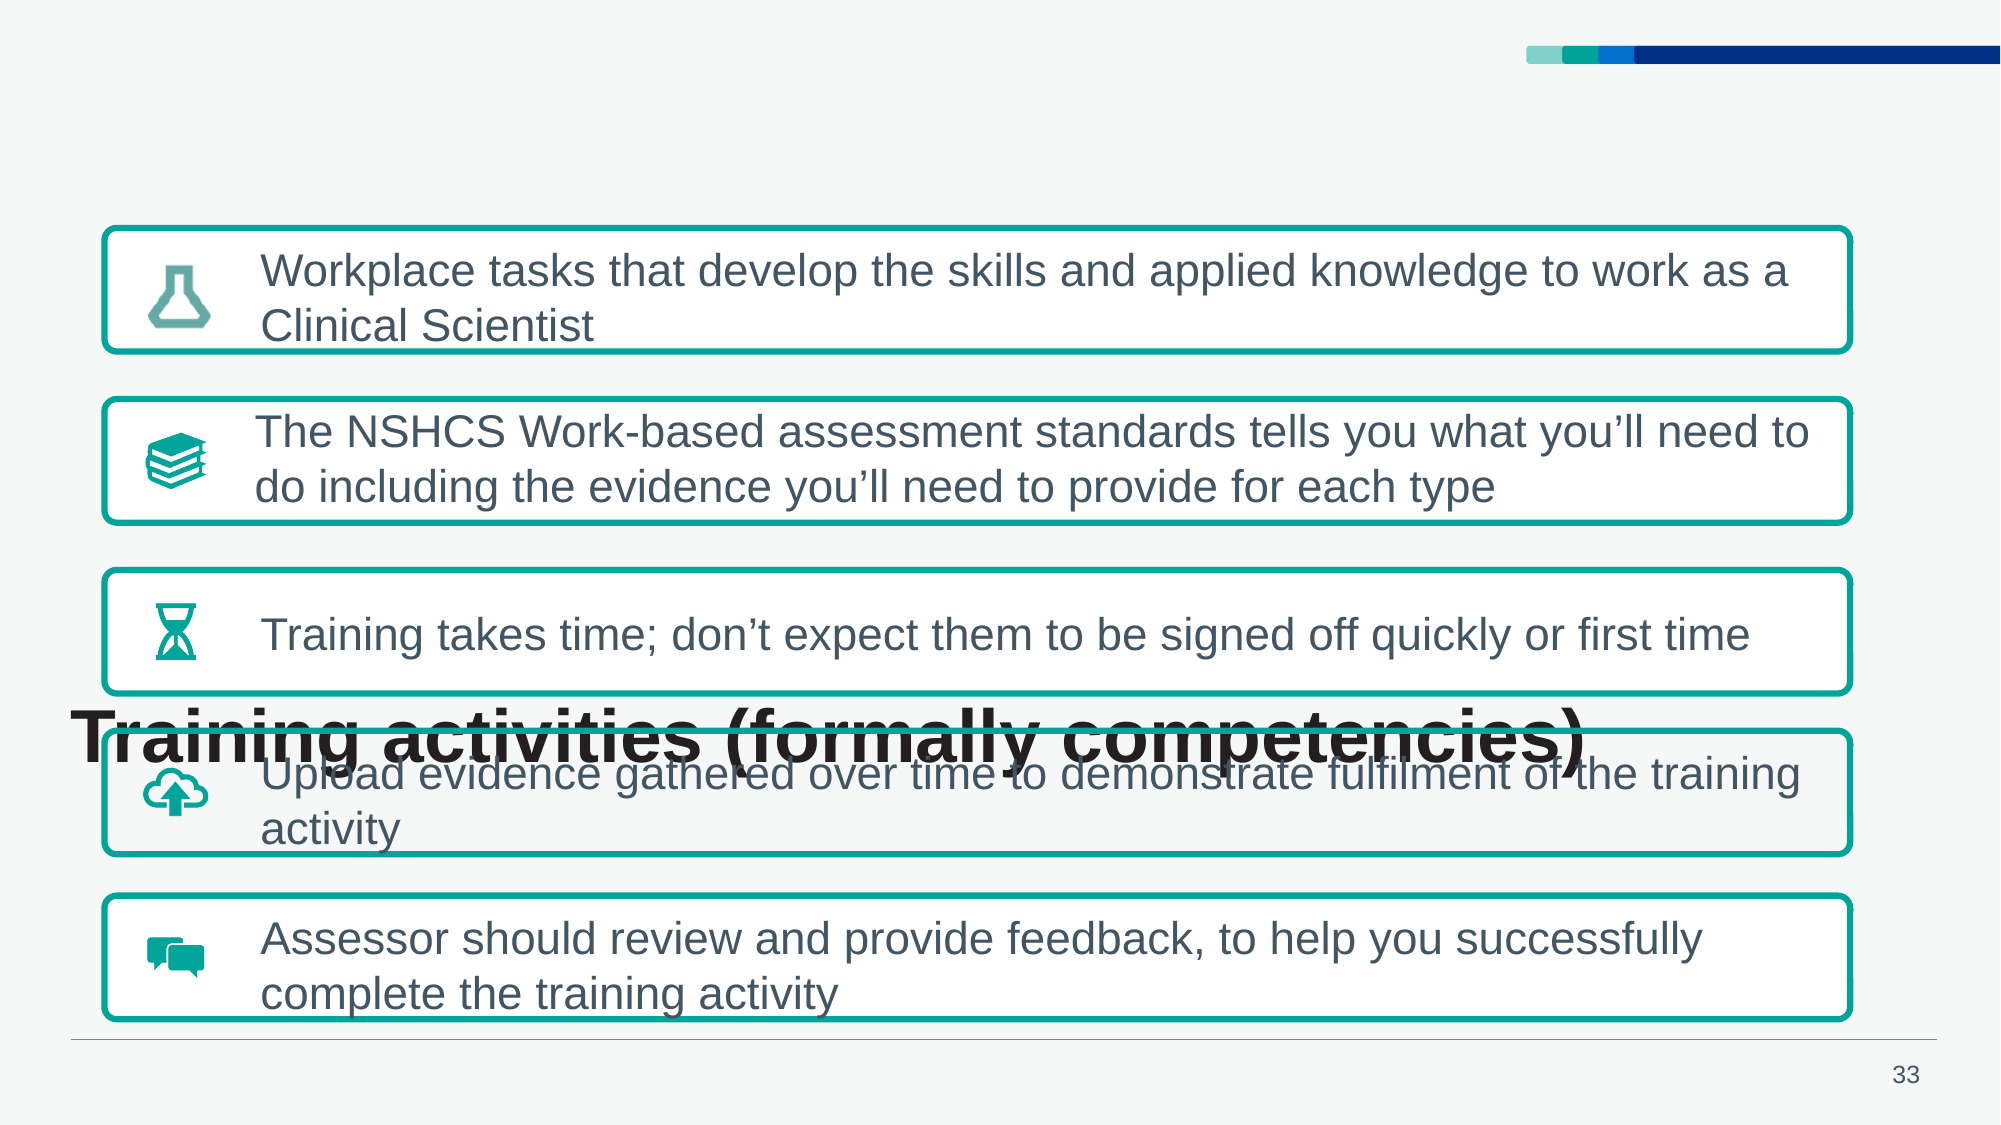

Workplace tasks that develop the skills and applied knowledge to work as a Clinical Scientist
The NSHCS Work-based assessment standards tells you what you’ll need to do including the evidence you’ll need to provide for each type
# Training activities (formally competencies)
Training takes time; don’t expect them to be signed off quickly or first time
Upload evidence gathered over time to demonstrate fulfilment of the training activity
Assessor should review and provide feedback, to help you successfully complete the training activity